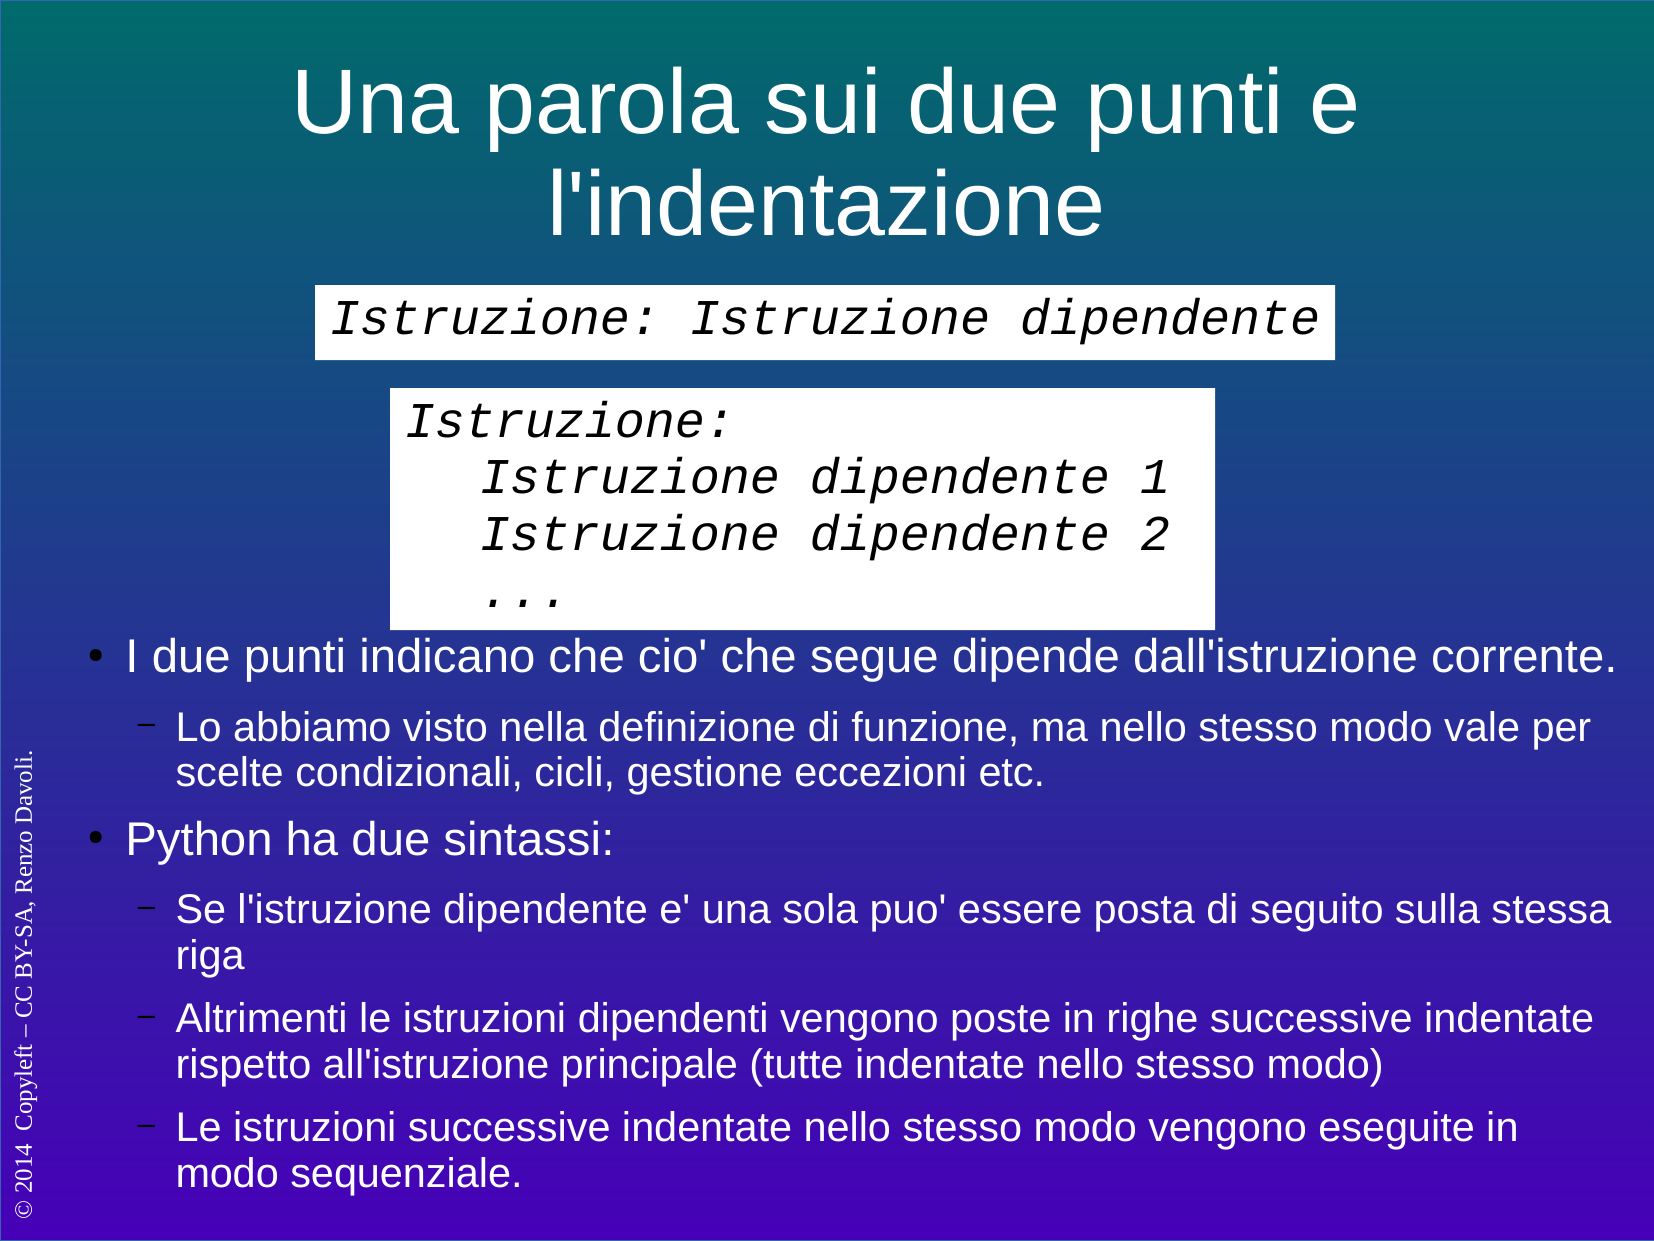

# Una parola sui due punti e l'indentazione
Istruzione: Istruzione dipendente
Istruzione:
	Istruzione dipendente 1
	Istruzione dipendente 2
	...
I due punti indicano che cio' che segue dipende dall'istruzione corrente.
Lo abbiamo visto nella definizione di funzione, ma nello stesso modo vale per scelte condizionali, cicli, gestione eccezioni etc.
Python ha due sintassi:
Se l'istruzione dipendente e' una sola puo' essere posta di seguito sulla stessa riga
Altrimenti le istruzioni dipendenti vengono poste in righe successive indentate rispetto all'istruzione principale (tutte indentate nello stesso modo)
Le istruzioni successive indentate nello stesso modo vengono eseguite in modo sequenziale.